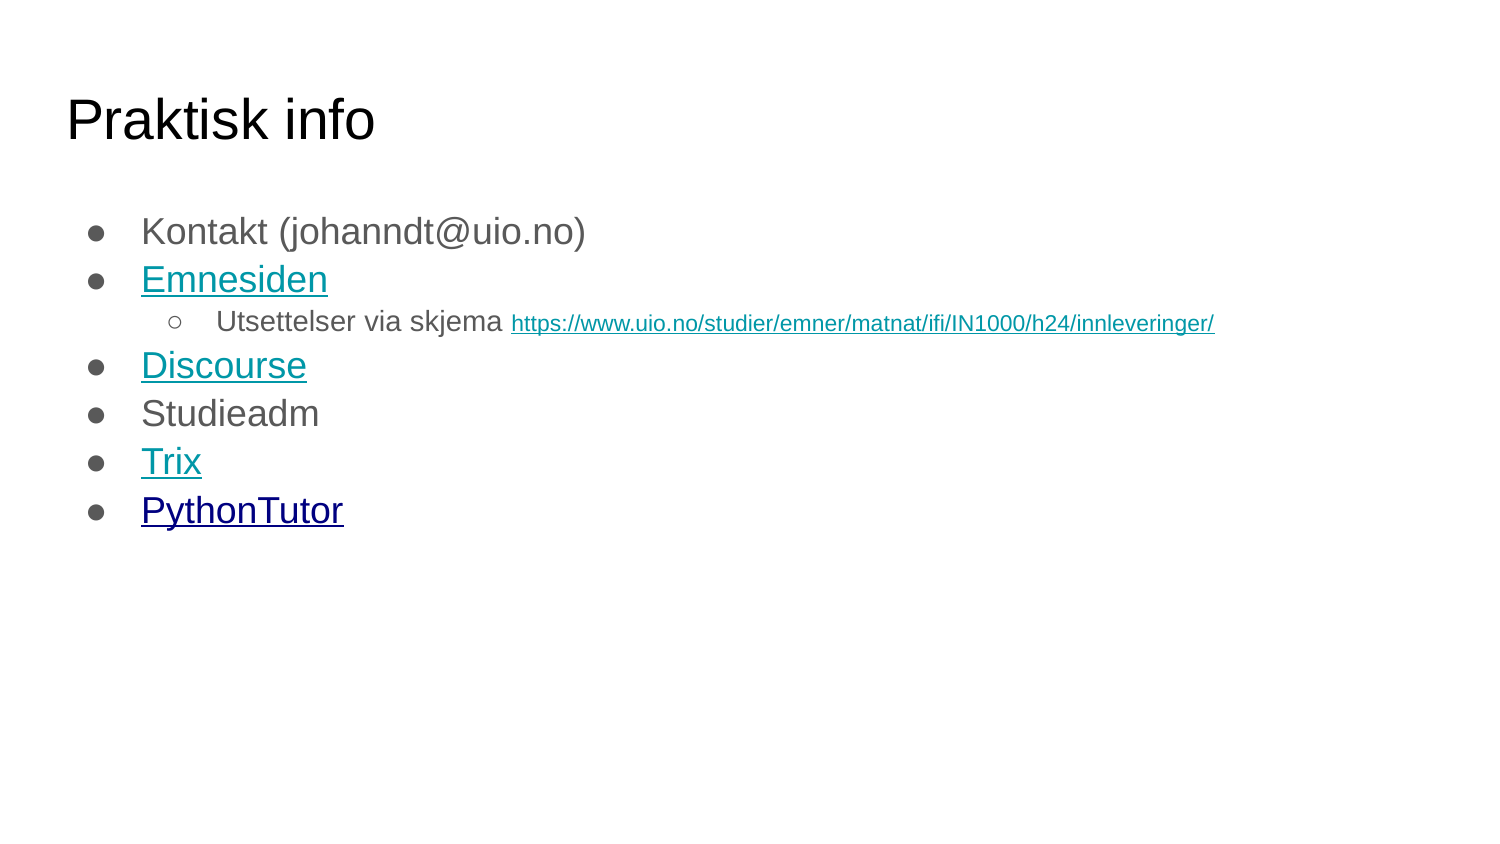

# Praktisk info
Kontakt (johanndt@uio.no)
Emnesiden
Utsettelser via skjema https://www.uio.no/studier/emner/matnat/ifi/IN1000/h24/innleveringer/
Discourse
Studieadm
Trix
PythonTutor